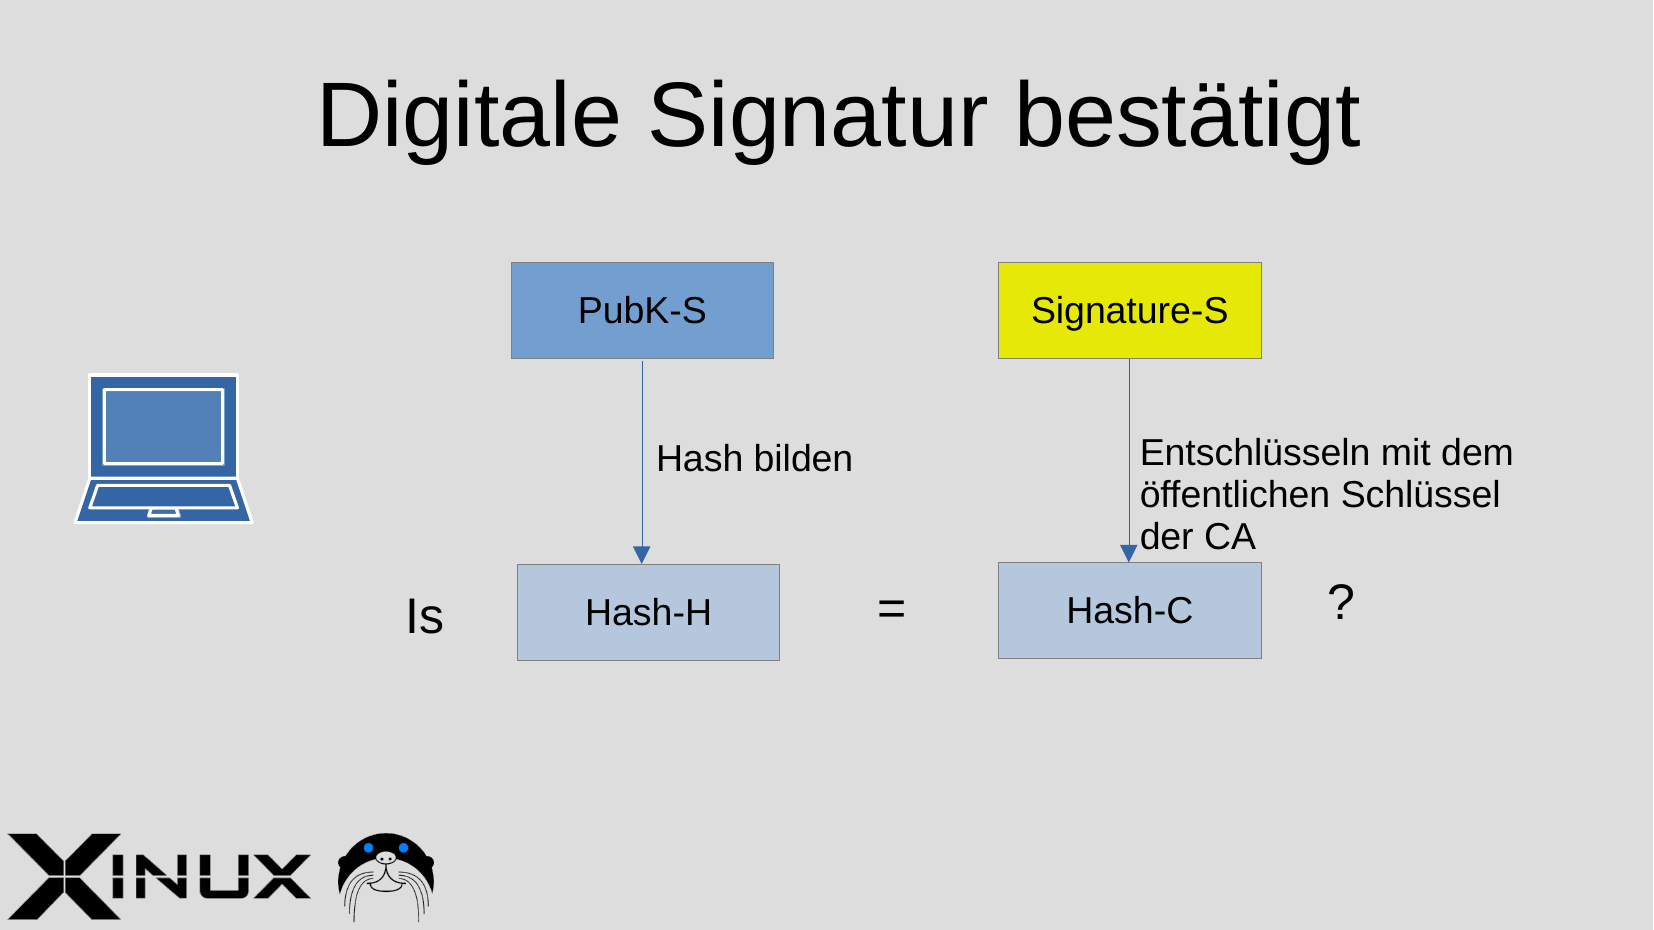

# Digitale Signatur bestätigt
PubK-S
Signature-S
Entschlüsseln mit dem
öffentlichen Schlüssel
der CA
Hash bilden
Hash-C
Hash-H
?
=
Is